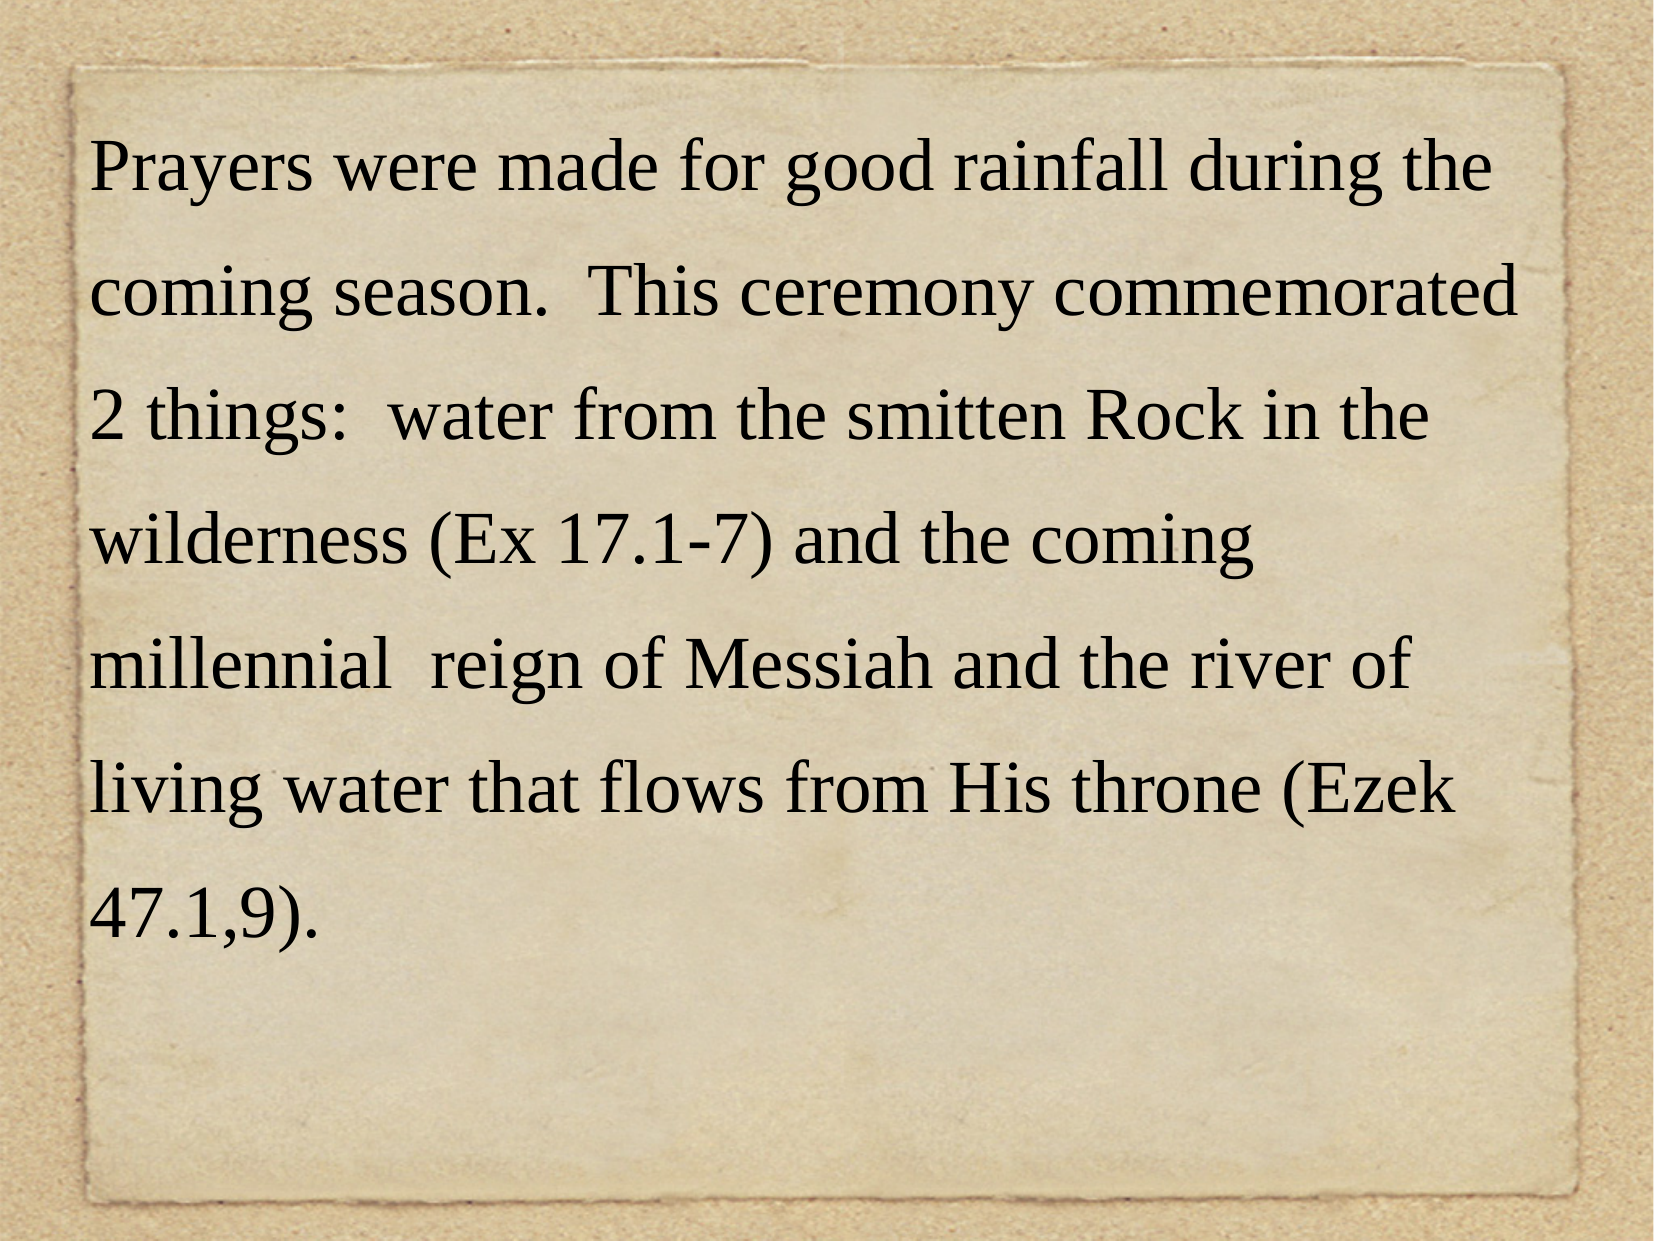

Prayers were made for good rainfall during the coming season. This ceremony commemorated 2 things: water from the smitten Rock in the wilderness (Ex 17.1-7) and the coming millennial reign of Messiah and the river of living water that flows from His throne (Ezek 47.1,9).